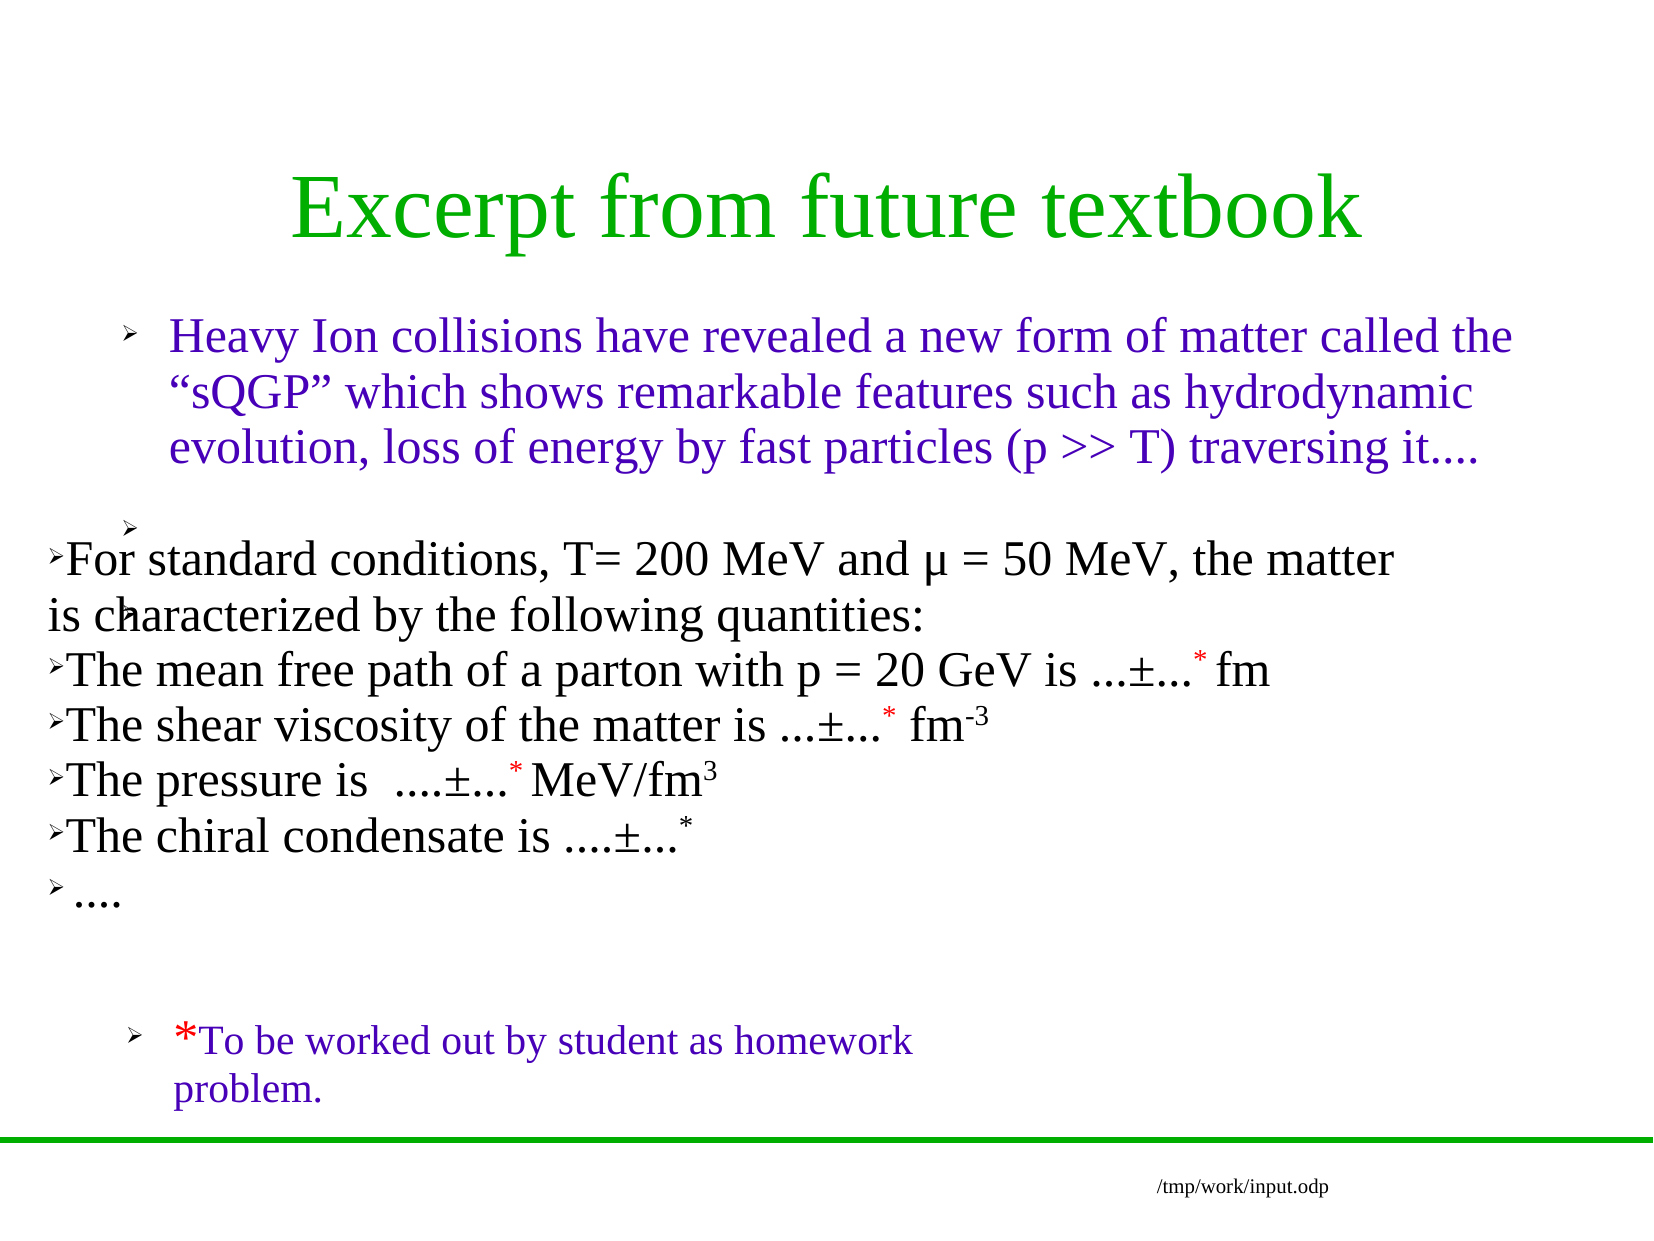

# Excerpt from future textbook
Heavy Ion collisions have revealed a new form of matter called the “sQGP” which shows remarkable features such as hydrodynamic evolution, loss of energy by fast particles (p >> T) traversing it....
For standard conditions, T= 200 MeV and μ = 50 MeV, the matter is characterized by the following quantities:
The mean free path of a parton with p = 20 GeV is ...±...* fm
The shear viscosity of the matter is ...±...* fm-3
The pressure is ....±...* MeV/fm3
The chiral condensate is ....±...*
 ....
*To be worked out by student as homework problem.